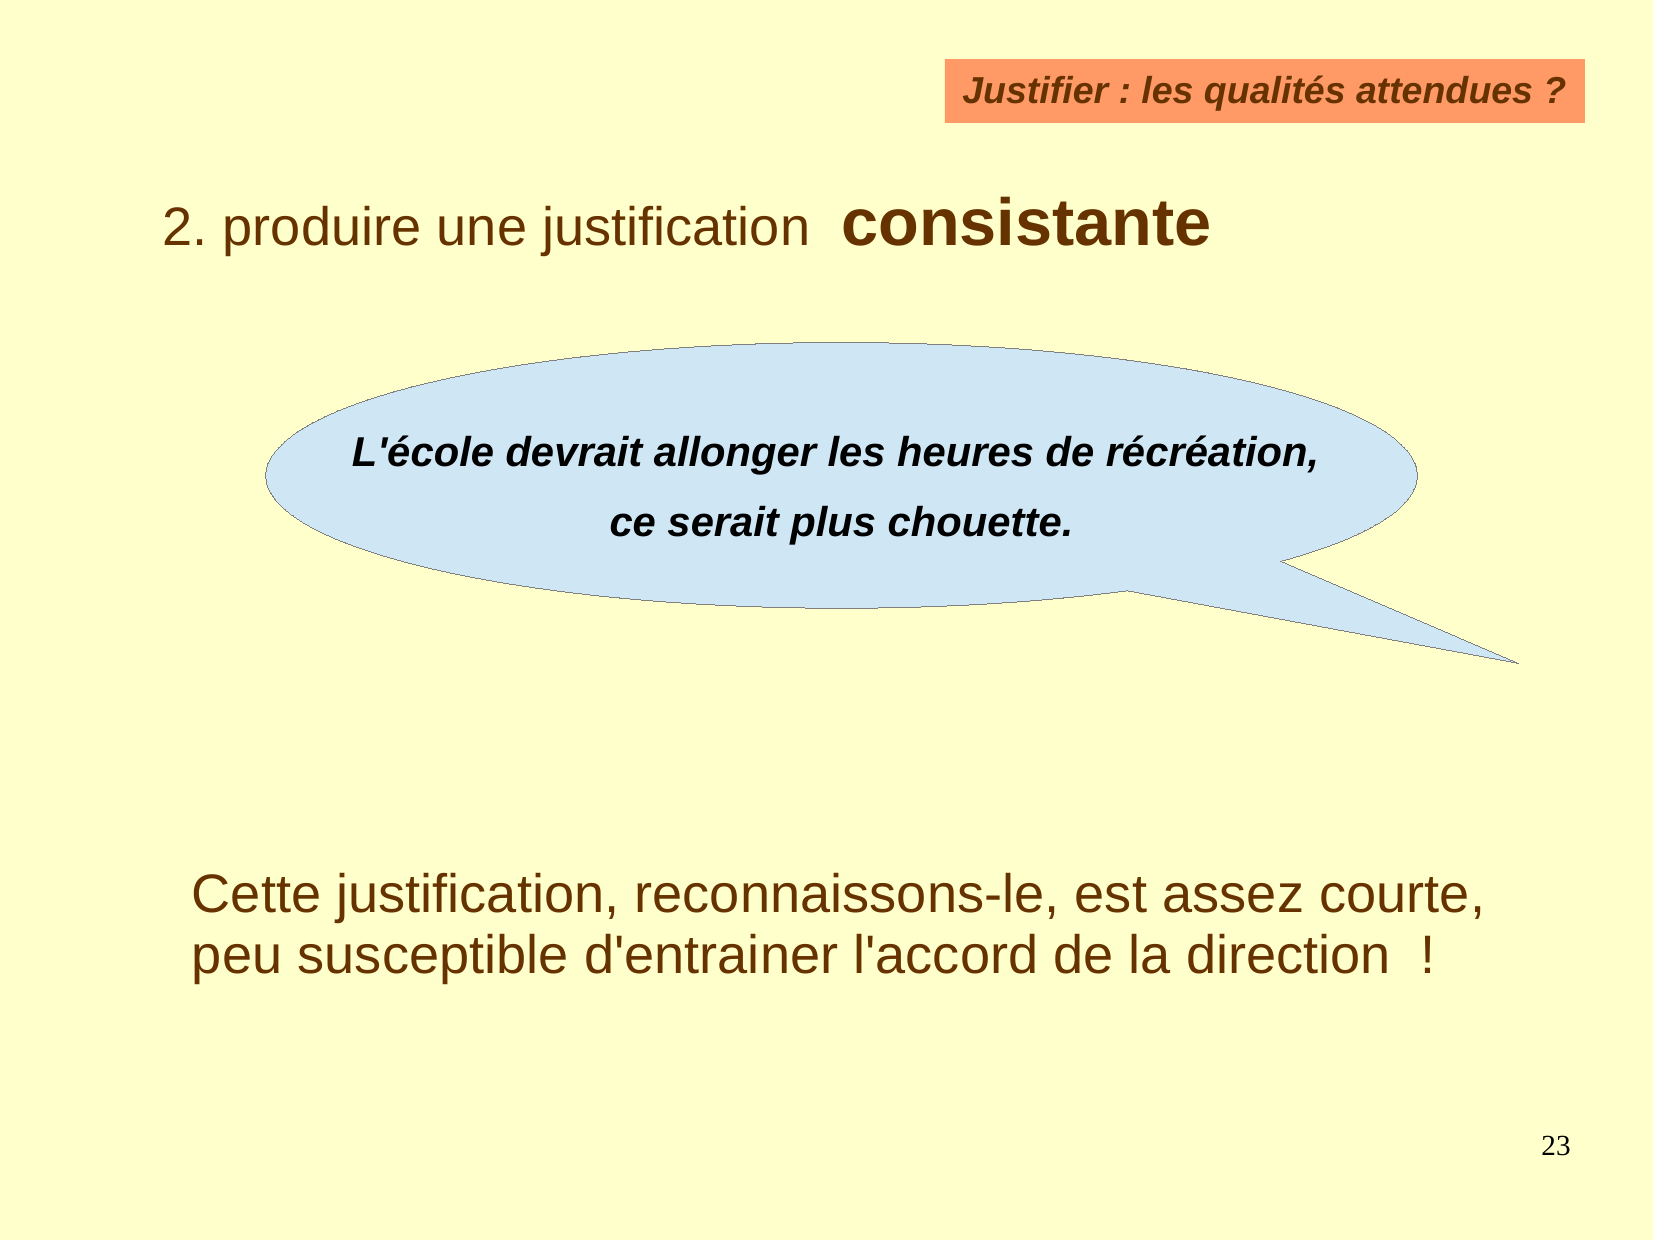

Justifier : les qualités attendues ?
consistante
2. produire une justification
L'école devrait allonger les heures de récréation,
ce serait plus chouette.
Cette justification, reconnaissons-le, est assez courte, peu susceptible d'entrainer l'accord de la direction  !
23